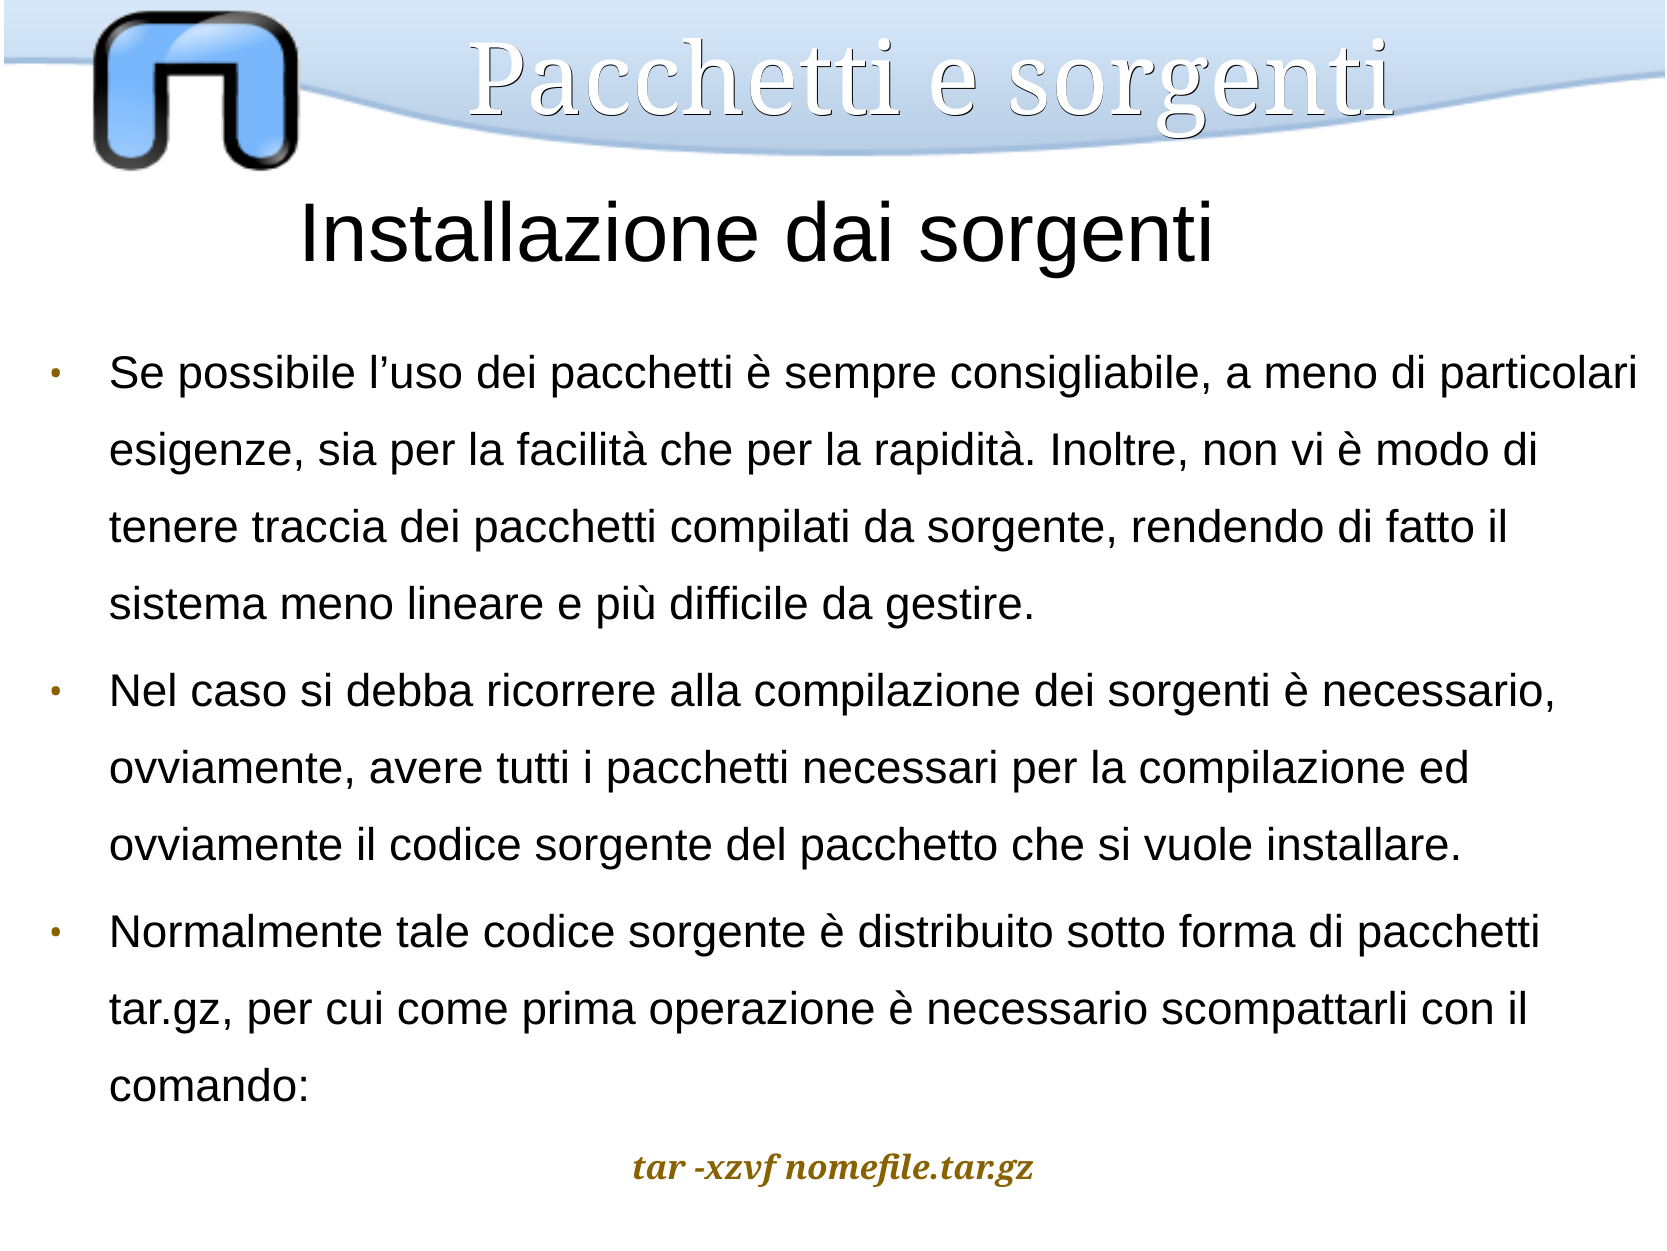

Pacchetti e sorgenti
# Installazione dai sorgenti
Se possibile l’uso dei pacchetti è sempre consigliabile, a meno di particolari esigenze, sia per la facilità che per la rapidità. Inoltre, non vi è modo di tenere traccia dei pacchetti compilati da sorgente, rendendo di fatto il sistema meno lineare e più difficile da gestire.
Nel caso si debba ricorrere alla compilazione dei sorgenti è necessario, ovviamente, avere tutti i pacchetti necessari per la compilazione ed ovviamente il codice sorgente del pacchetto che si vuole installare.
Normalmente tale codice sorgente è distribuito sotto forma di pacchetti tar.gz, per cui come prima operazione è necessario scompattarli con il comando:
tar -xzvf nomefile.tar.gz